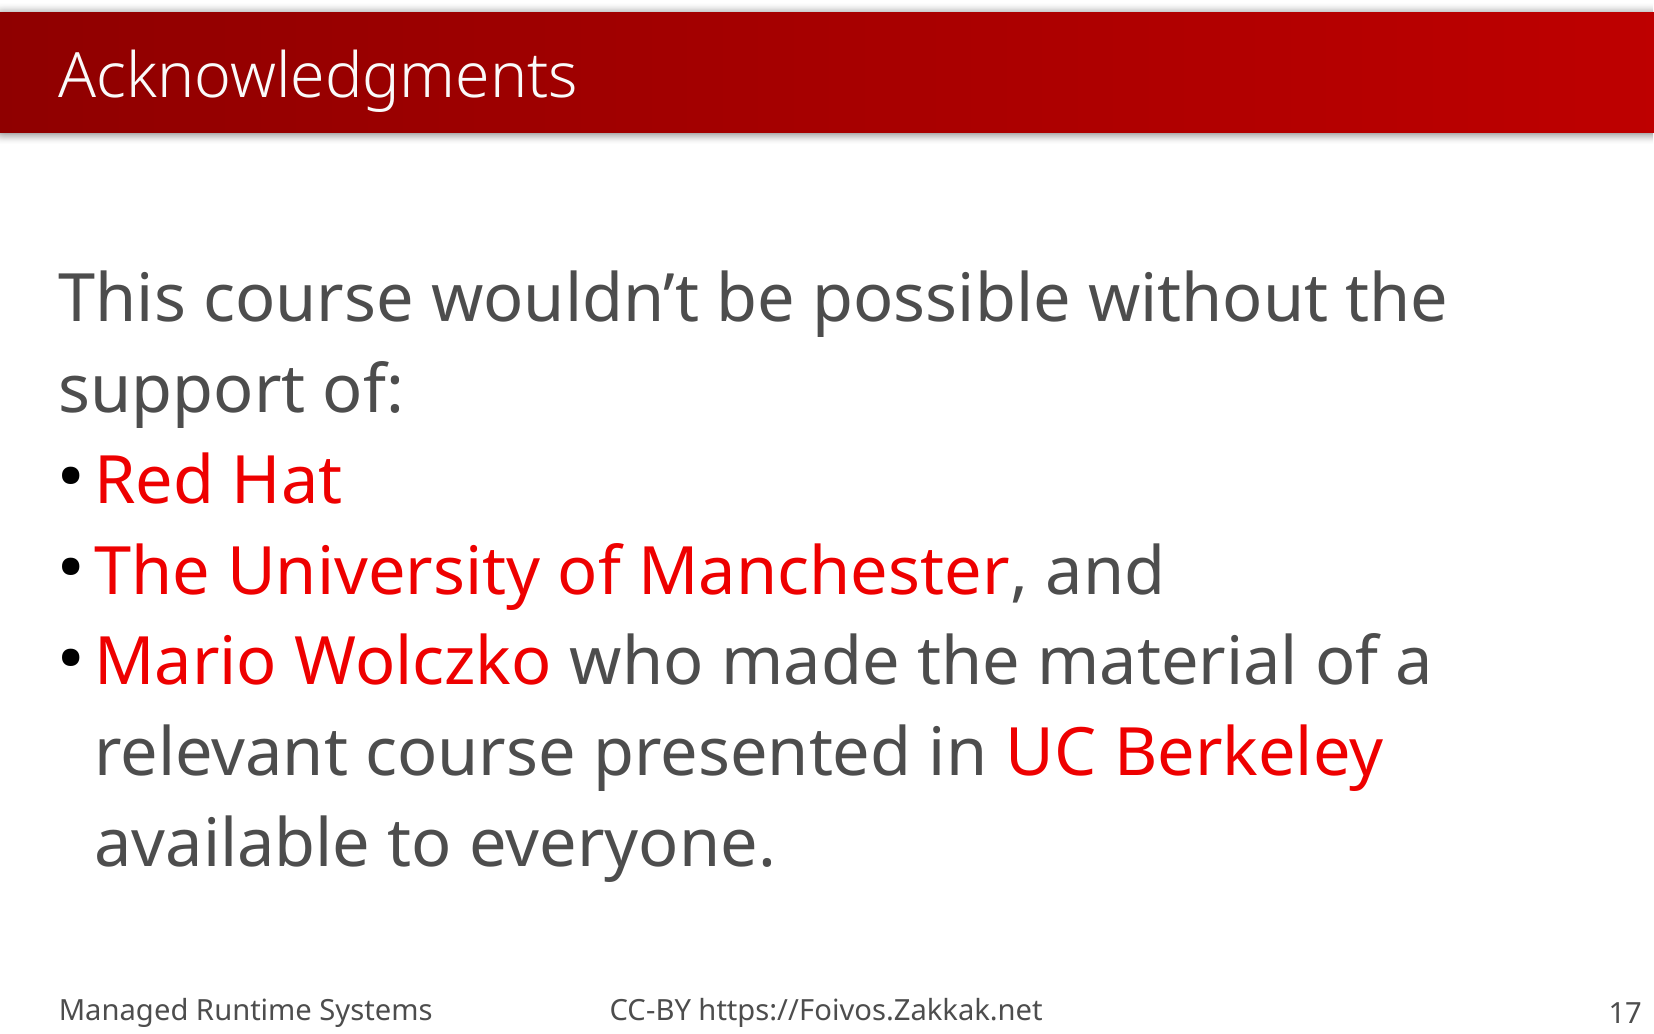

# Acknowledgments
This course wouldn’t be possible without the support of:
Red Hat
The University of Manchester, and
Mario Wolczko who made the material of a relevant course presented in UC Berkeley available to everyone.
Managed Runtime Systems
CC-BY https://Foivos.Zakkak.net
17